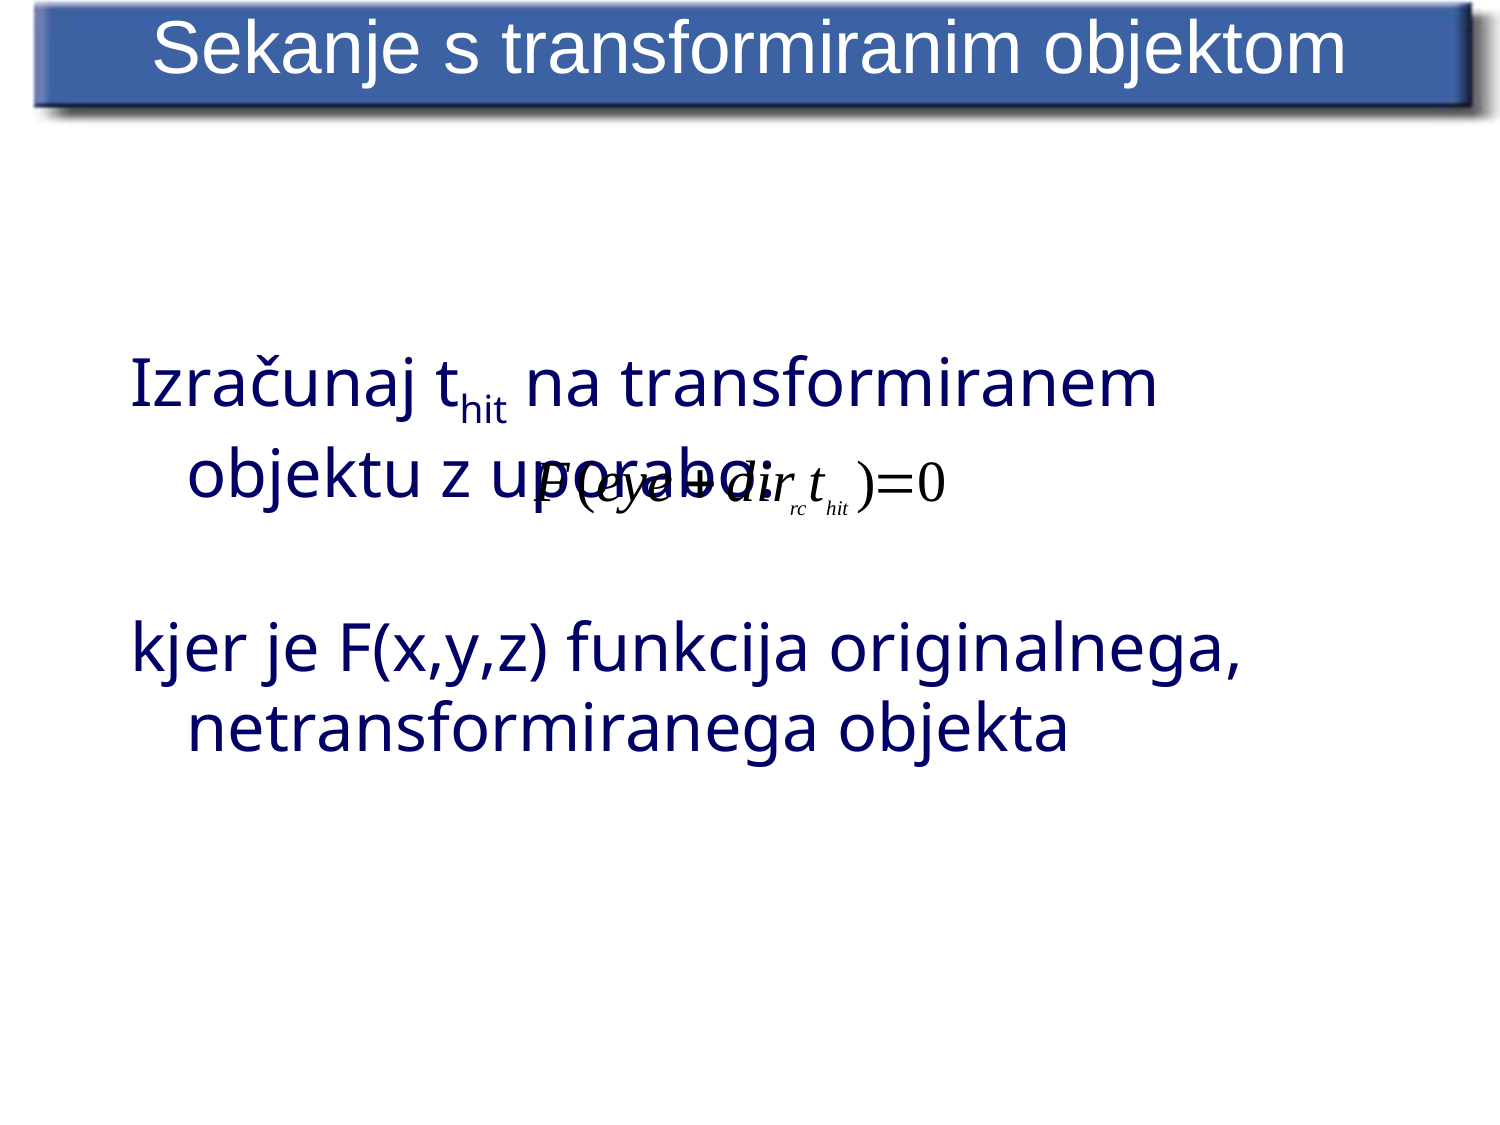

# Sekanje s transformiranim objektom
Izračunaj thit na transformiranem objektu z uporabo:
kjer je F(x,y,z) funkcija originalnega, netransformiranega objekta